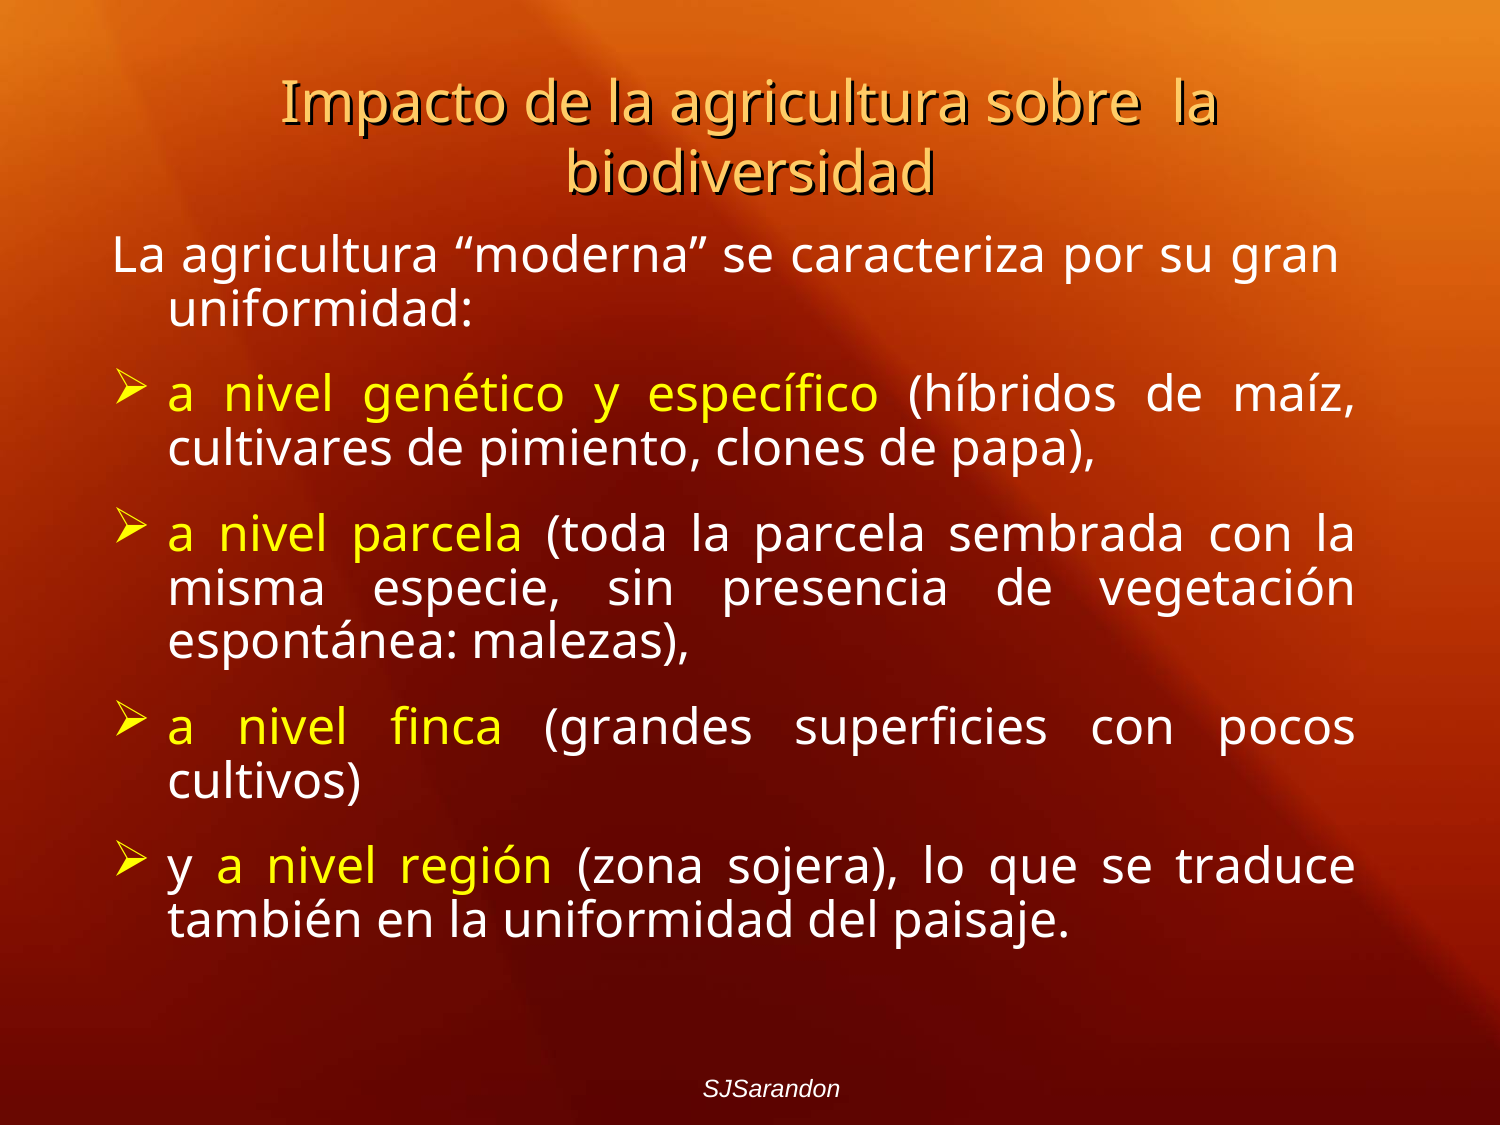

Impacto de la agricultura sobre la biodiversidad
La agricultura “moderna” se caracteriza por su gran uniformidad:
a nivel genético y específico (híbridos de maíz, cultivares de pimiento, clones de papa),
a nivel parcela (toda la parcela sembrada con la misma especie, sin presencia de vegetación espontánea: malezas),
a nivel finca (grandes superficies con pocos cultivos)
y a nivel región (zona sojera), lo que se traduce también en la uniformidad del paisaje.
SJSarandon